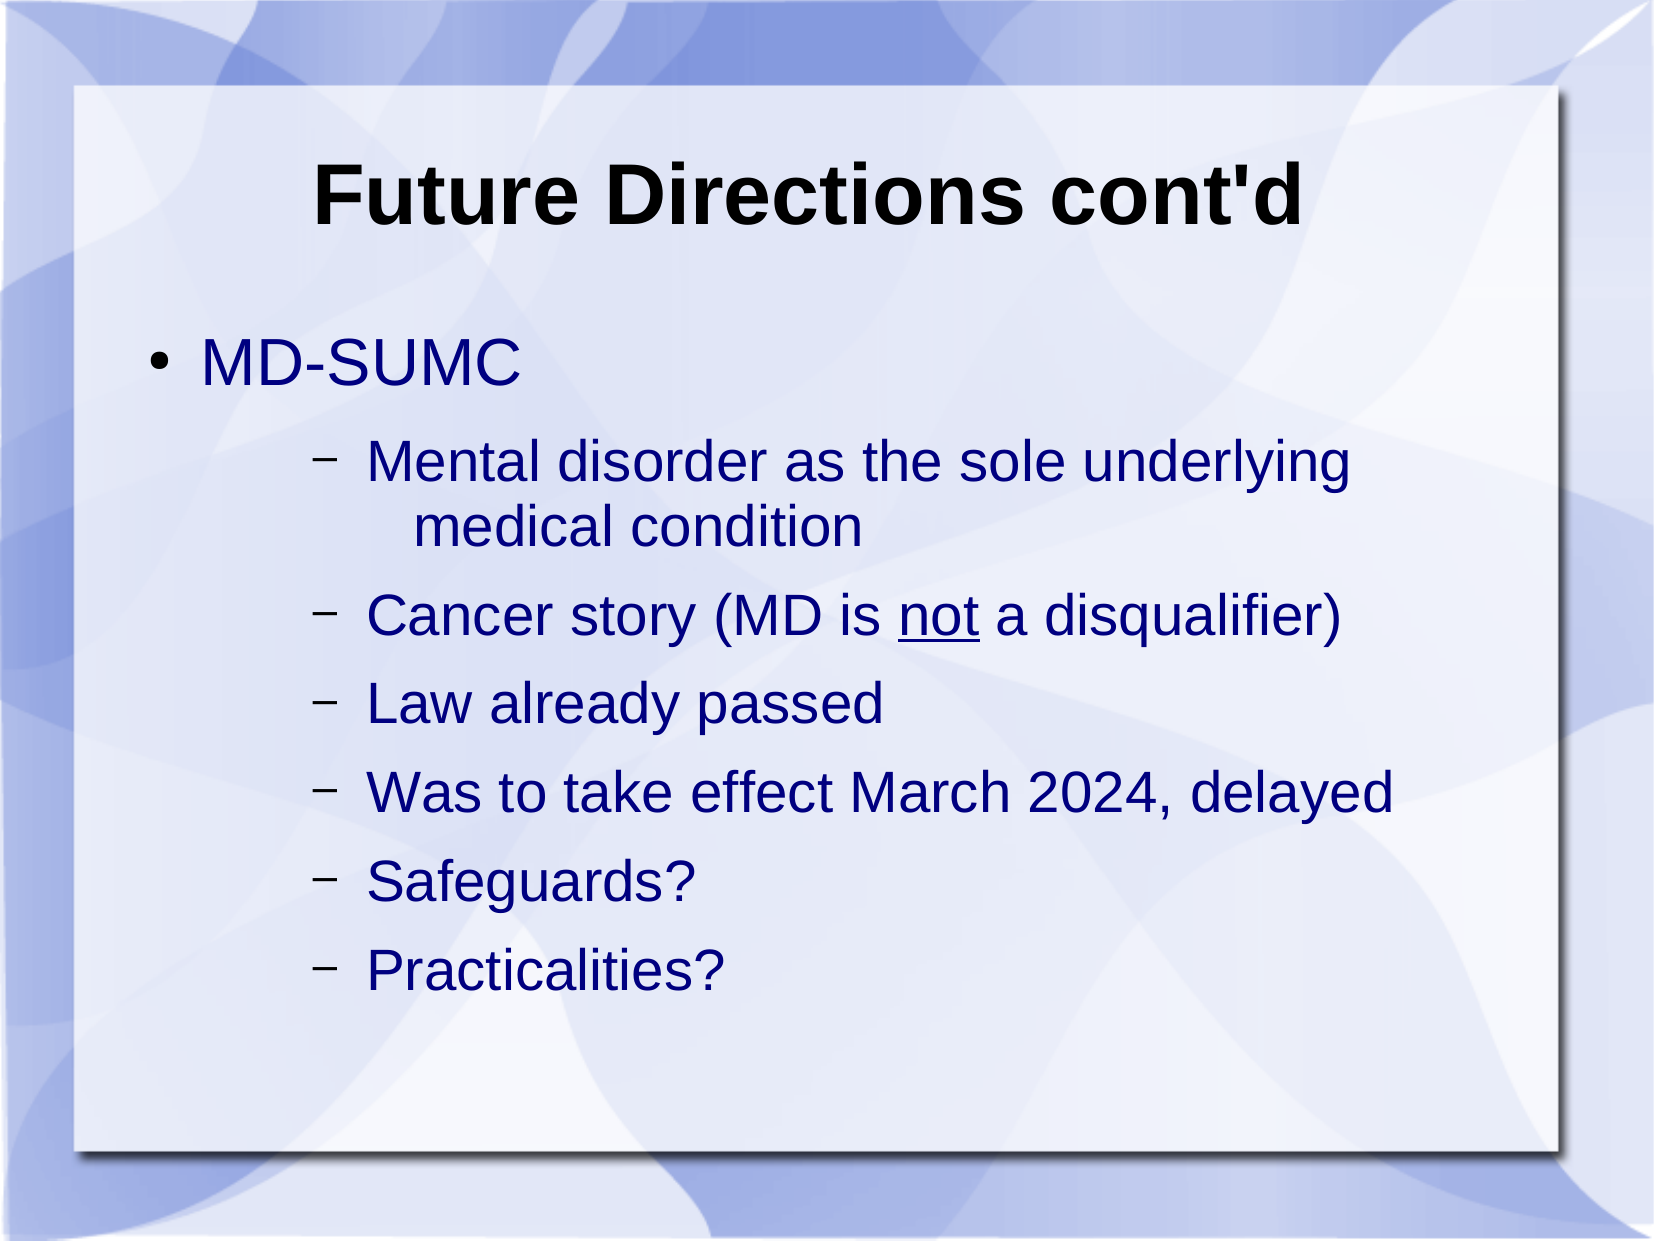

# Future Directions cont'd
MD-SUMC
Mental disorder as the sole underlying medical condition
Cancer story (MD is not a disqualifier)
Law already passed
Was to take effect March 2024, delayed
Safeguards?
Practicalities?